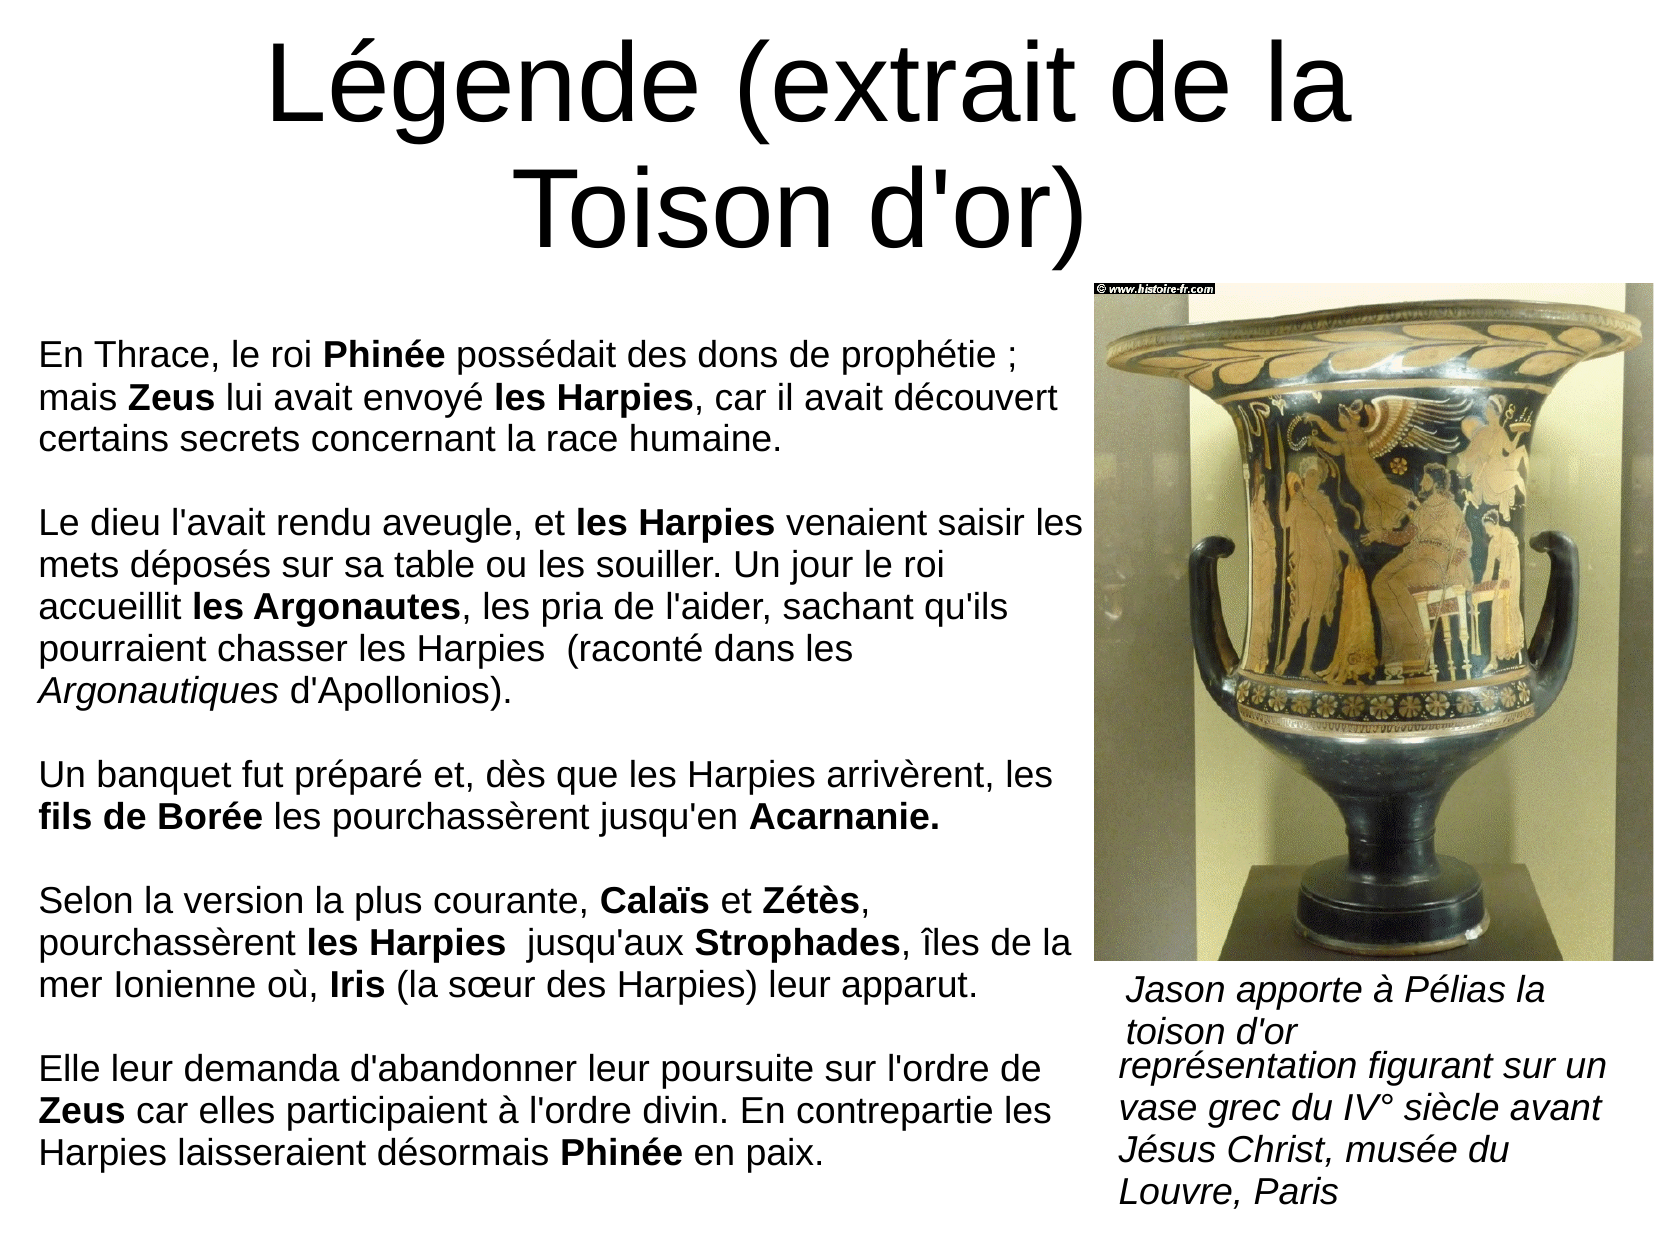

Légende (extrait de la Toison d'or)
En Thrace, le roi Phinée possédait des dons de prophétie ; mais Zeus lui avait envoyé les Harpies, car il avait découvert certains secrets concernant la race humaine.
Le dieu l'avait rendu aveugle, et les Harpies venaient saisir les mets déposés sur sa table ou les souiller. Un jour le roi accueillit les Argonautes, les pria de l'aider, sachant qu'ils pourraient chasser les Harpies (raconté dans les Argonautiques d'Apollonios).
Un banquet fut préparé et, dès que les Harpies arrivèrent, les fils de Borée les pourchassèrent jusqu'en Acarnanie.
Selon la version la plus courante, Calaïs et Zétès, pourchassèrent les Harpies jusqu'aux Strophades, îles de la mer Ionienne où, Iris (la sœur des Harpies) leur apparut.
Elle leur demanda d'abandonner leur poursuite sur l'ordre de Zeus car elles participaient à l'ordre divin. En contrepartie les Harpies laisseraient désormais Phinée en paix.
Jason apporte à Pélias la toison d'or
représentation figurant sur un vase grec du IV° siècle avant Jésus Christ, musée du Louvre, Paris